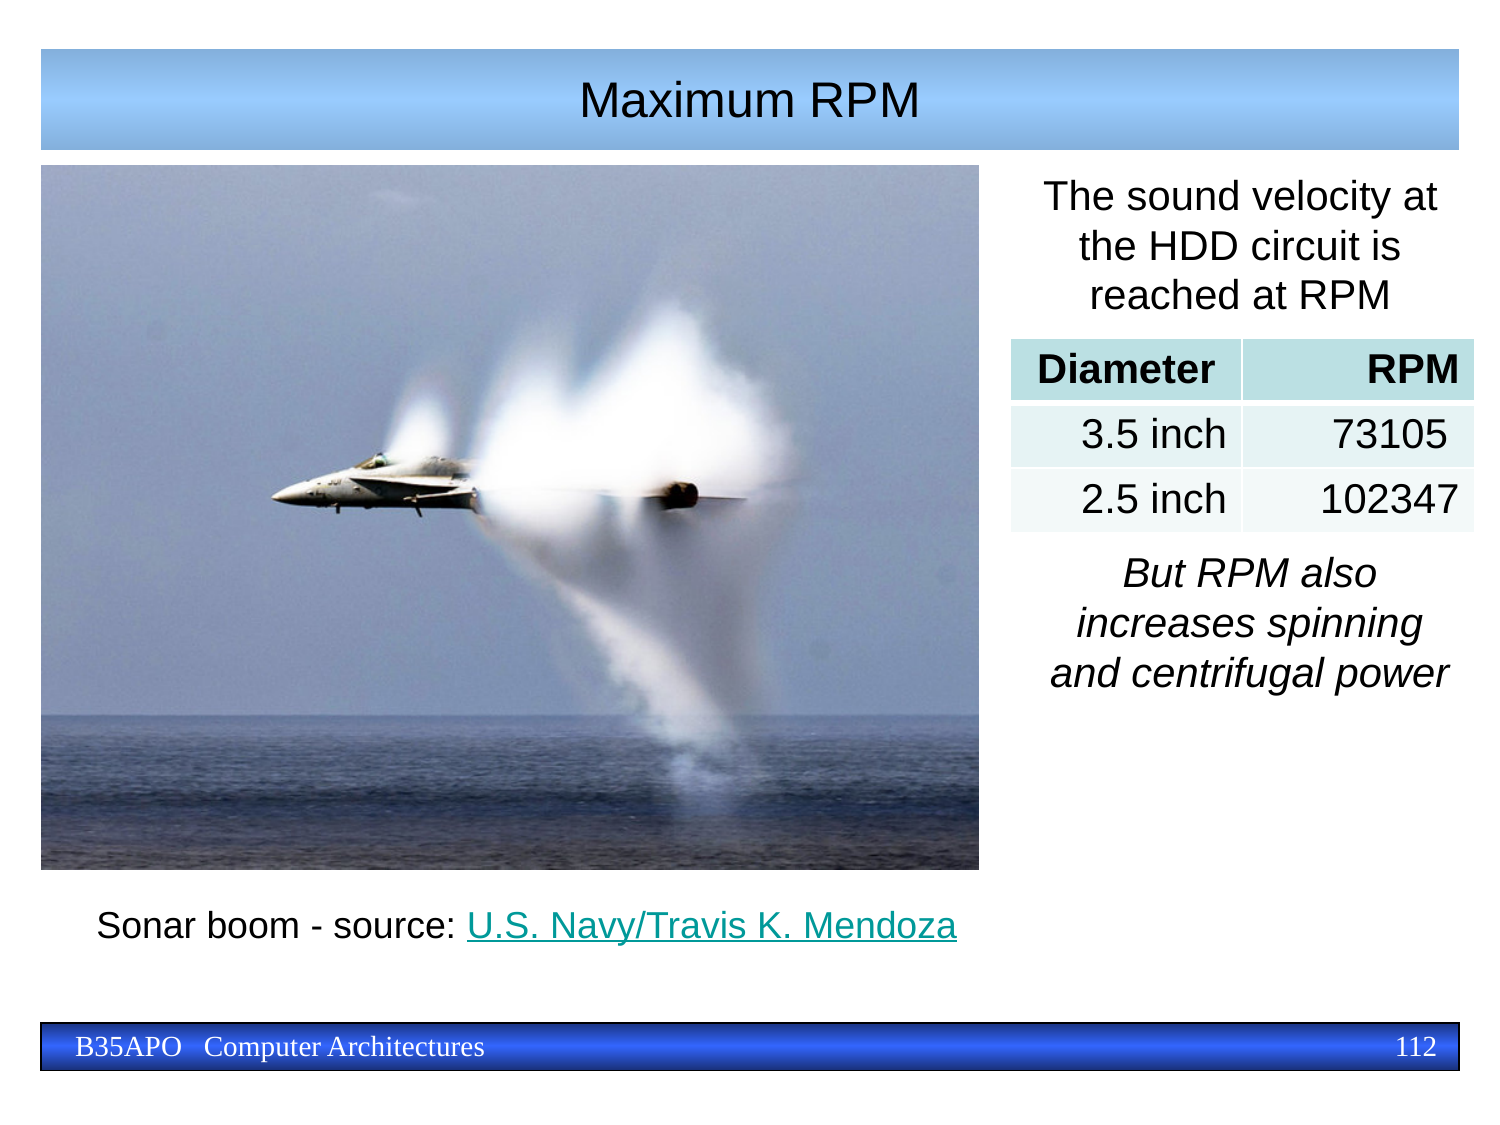

# Maximum RPM
The sound velocity at the HDD circuit is reached at RPM
| Diameter | RPM |
| --- | --- |
| 3.5 inch | 73105 |
| 2.5 inch | 102347 |
But RPM also increases spinning and centrifugal power
Sonar boom - source: U.S. Navy/Travis K. Mendoza
B35APO Computer Architectures
112